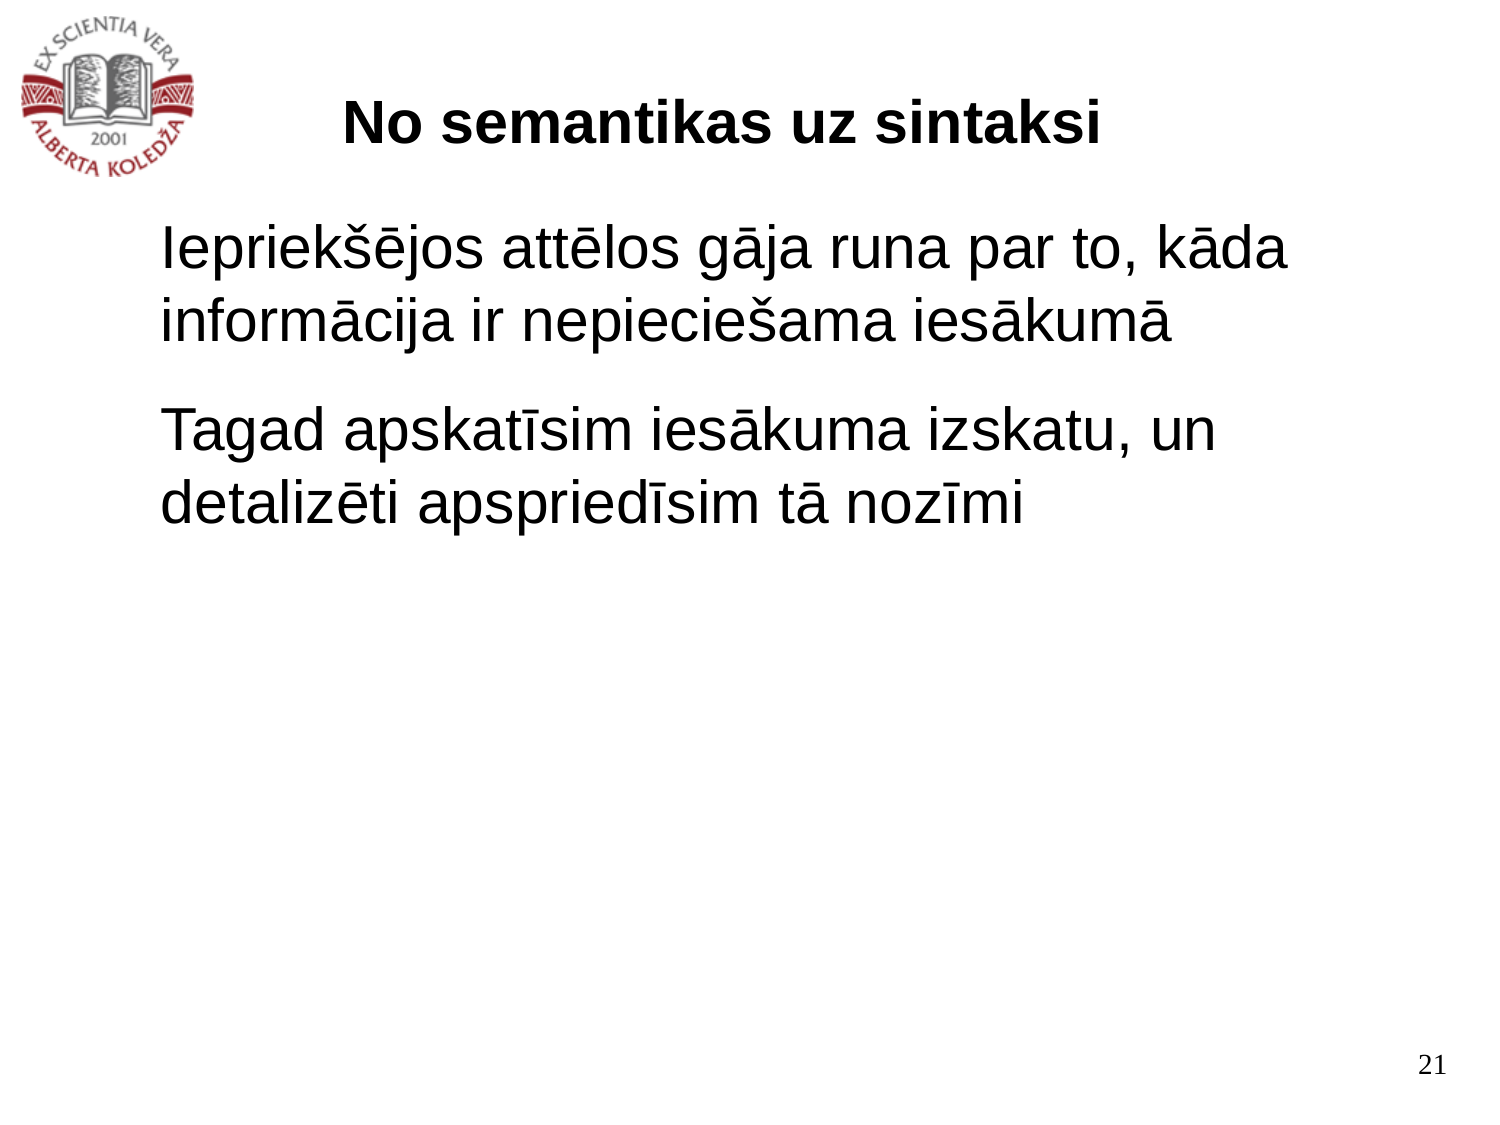

# No semantikas uz sintaksi
Iepriekšējos attēlos gāja runa par to, kāda informācija ir nepieciešama iesākumā
Tagad apskatīsim iesākuma izskatu, un detalizēti apspriedīsim tā nozīmi